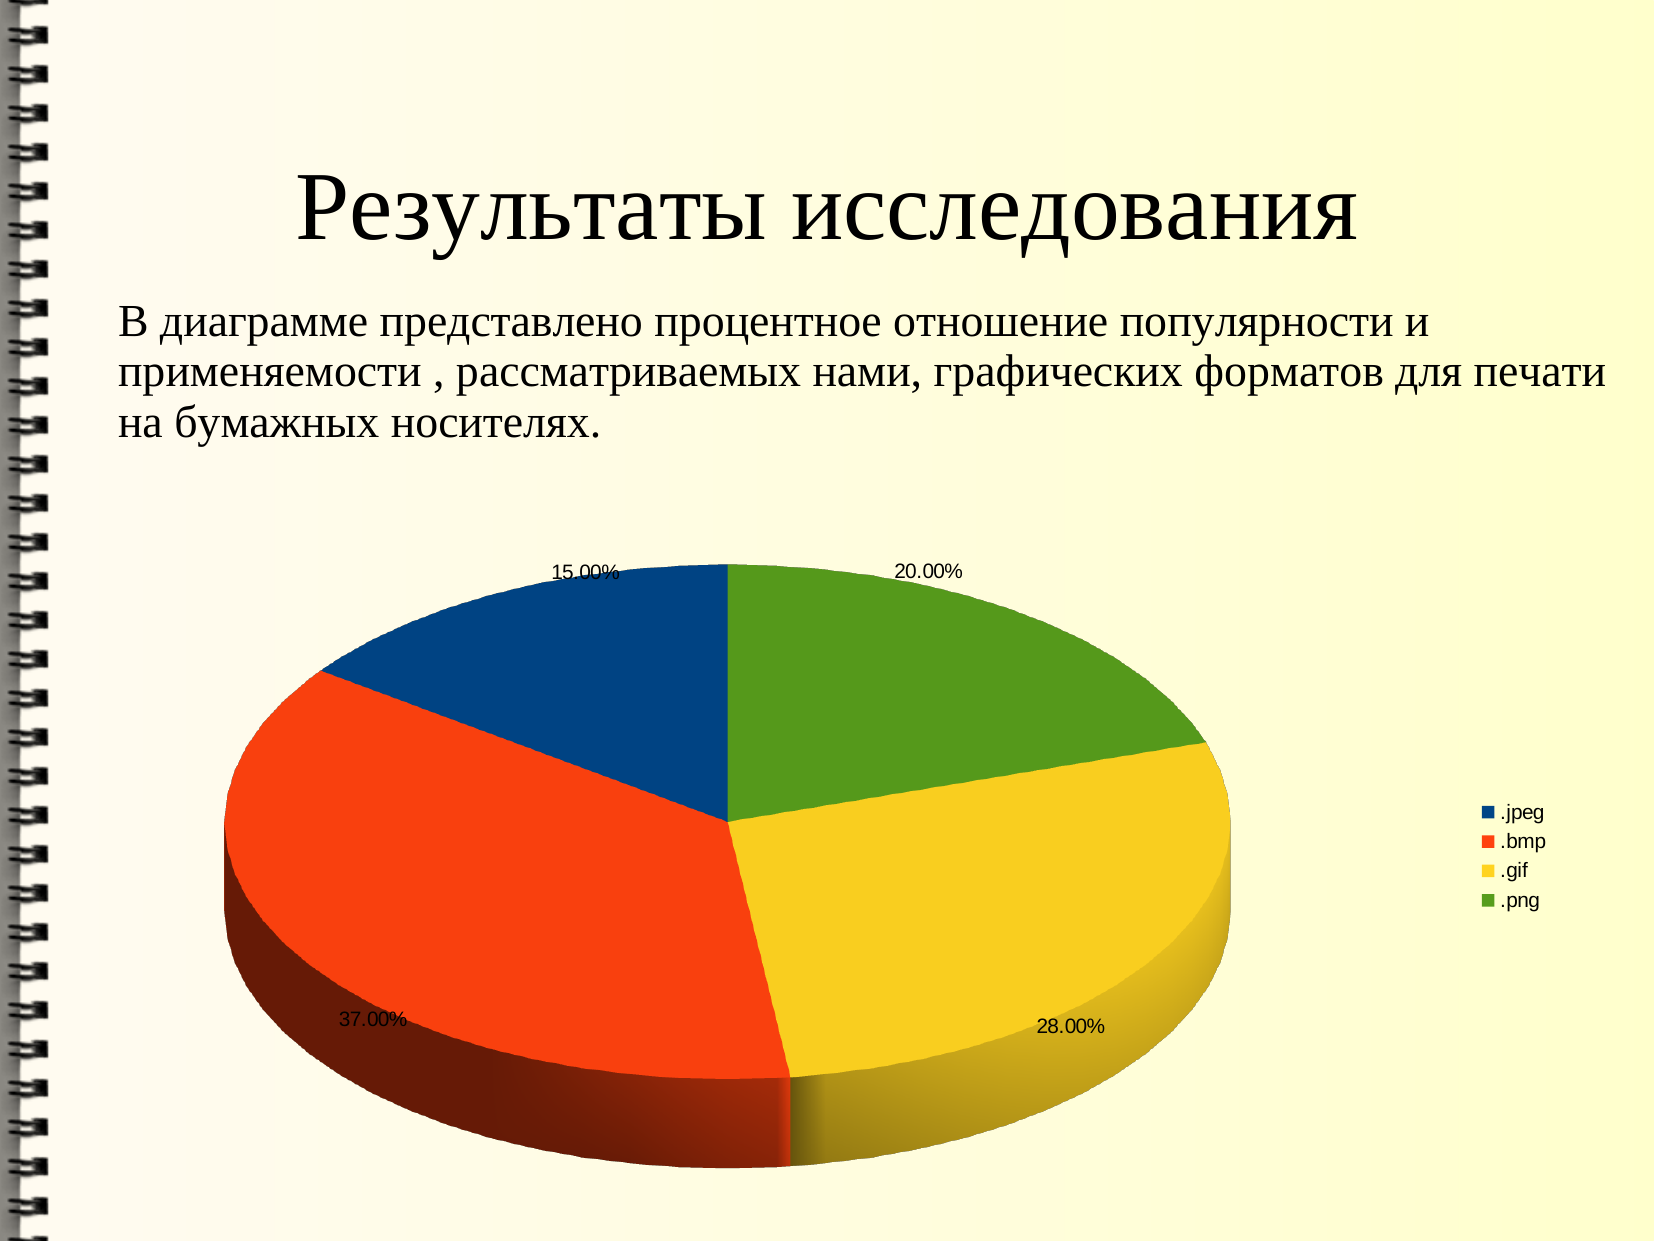

# Результаты исследования
В диаграмме представлено процентное отношение популярности и применяемости , рассматриваемых нами, графических форматов для печати на бумажных носителях.
[unsupported chart]